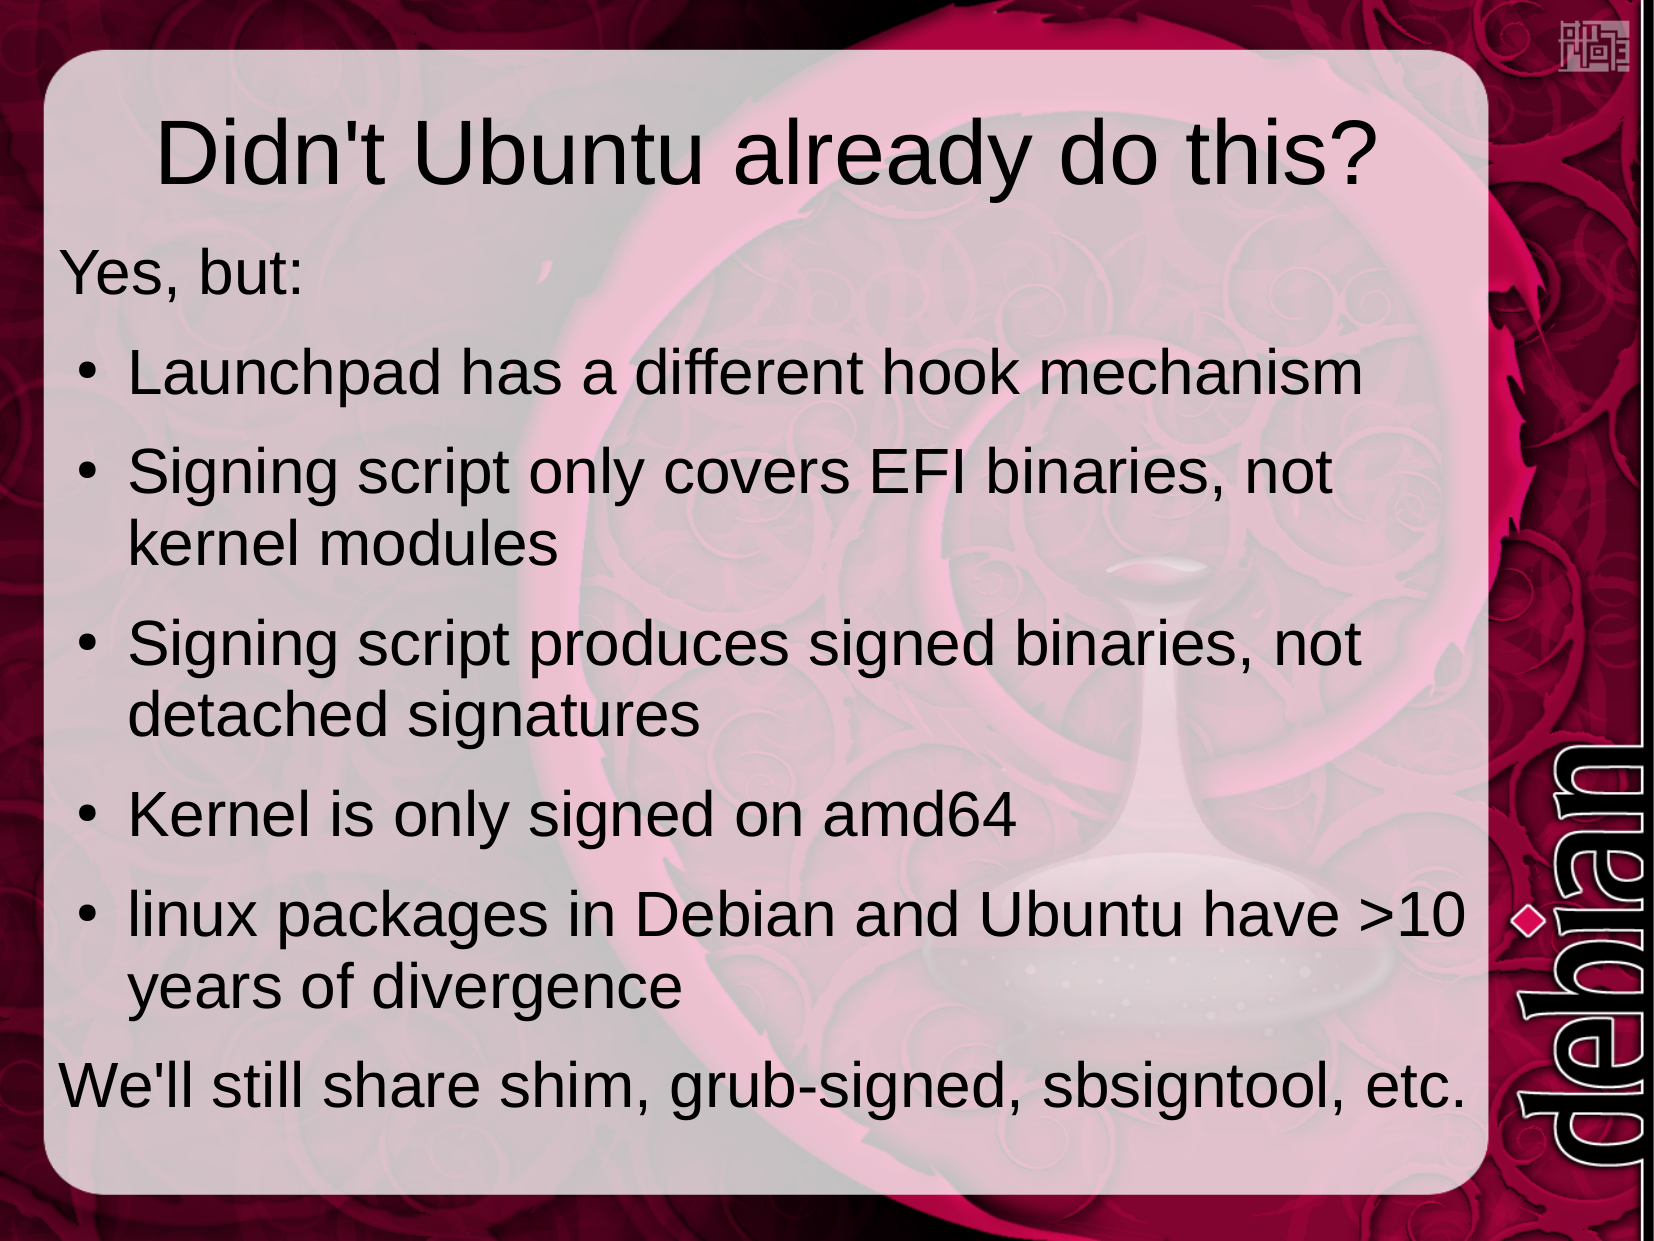

# Didn't Ubuntu already do this?
Yes, but:
Launchpad has a different hook mechanism
Signing script only covers EFI binaries, not kernel modules
Signing script produces signed binaries, not detached signatures
Kernel is only signed on amd64
linux packages in Debian and Ubuntu have >10 years of divergence
We'll still share shim, grub-signed, sbsigntool, etc.